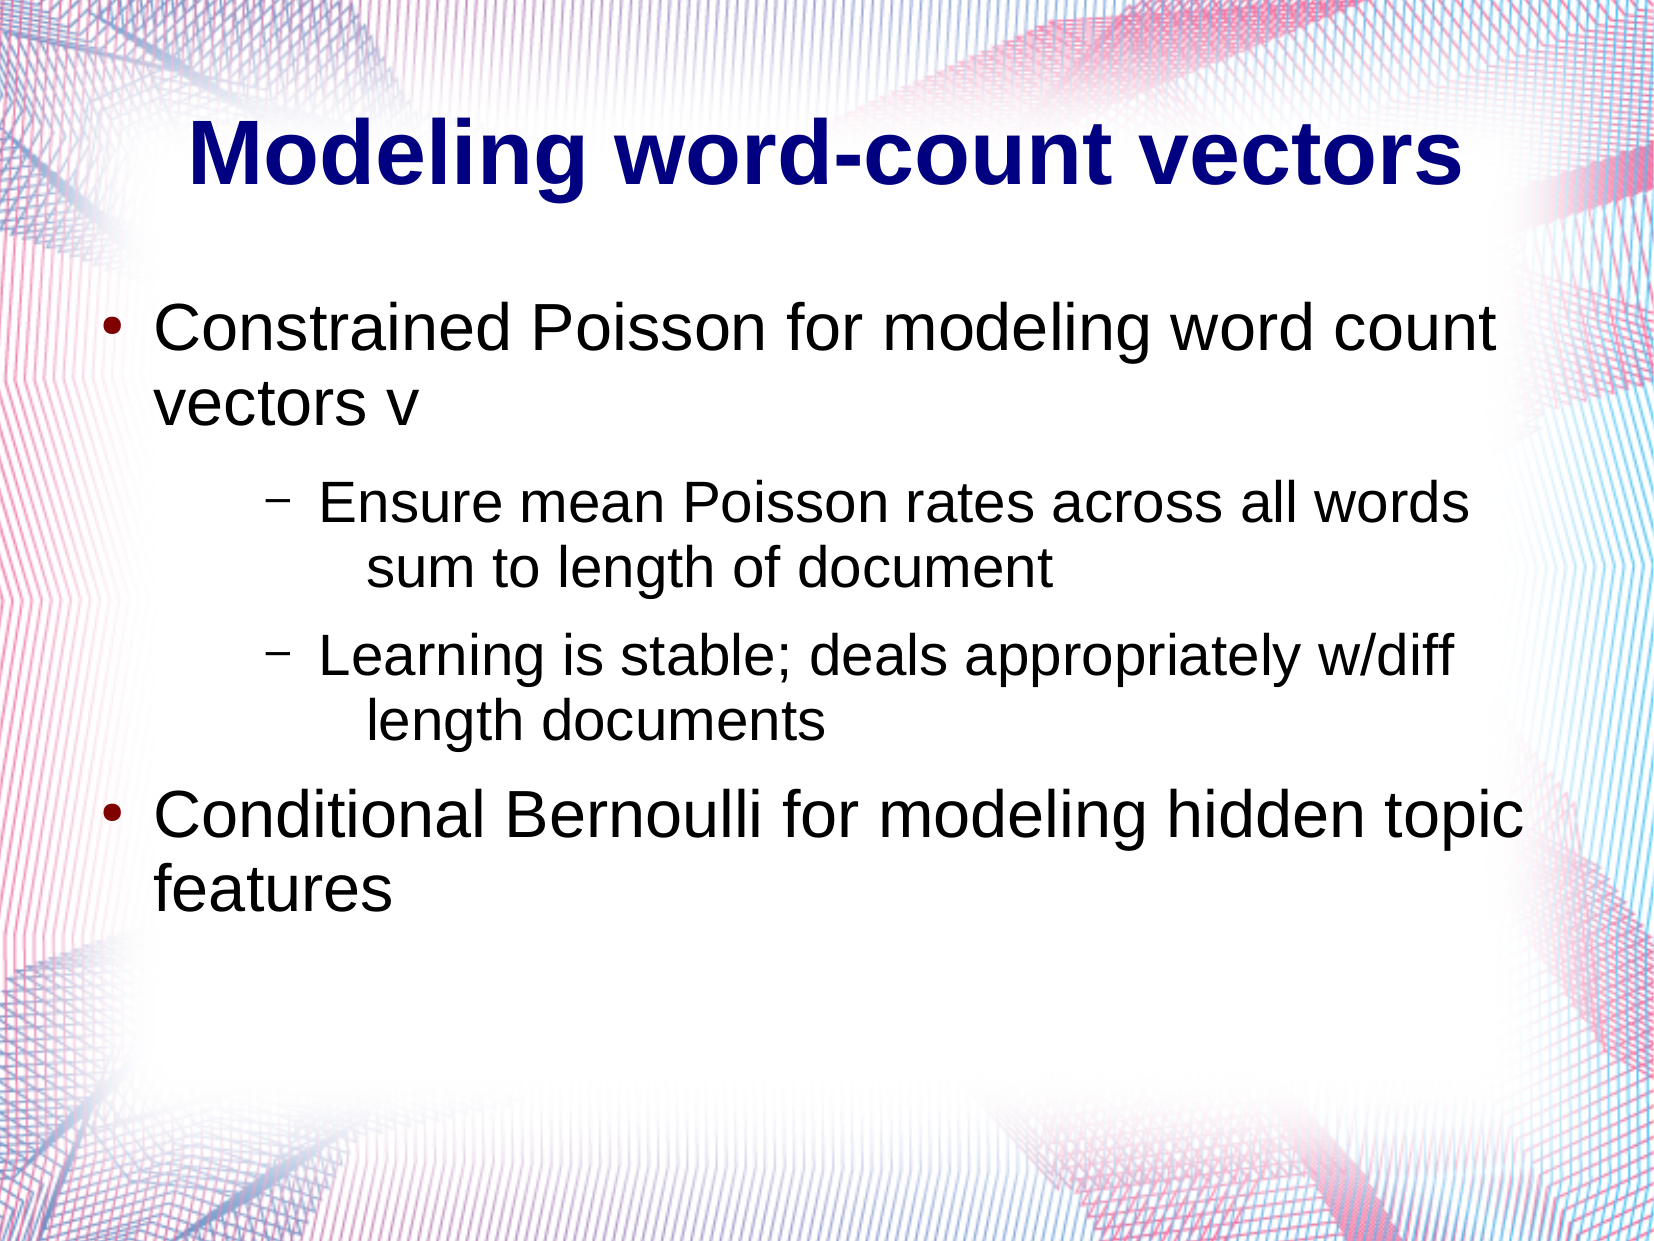

# Modeling word-count vectors
Constrained Poisson for modeling word count vectors v
Ensure mean Poisson rates across all words sum to length of document
Learning is stable; deals appropriately w/diff length documents
Conditional Bernoulli for modeling hidden topic features